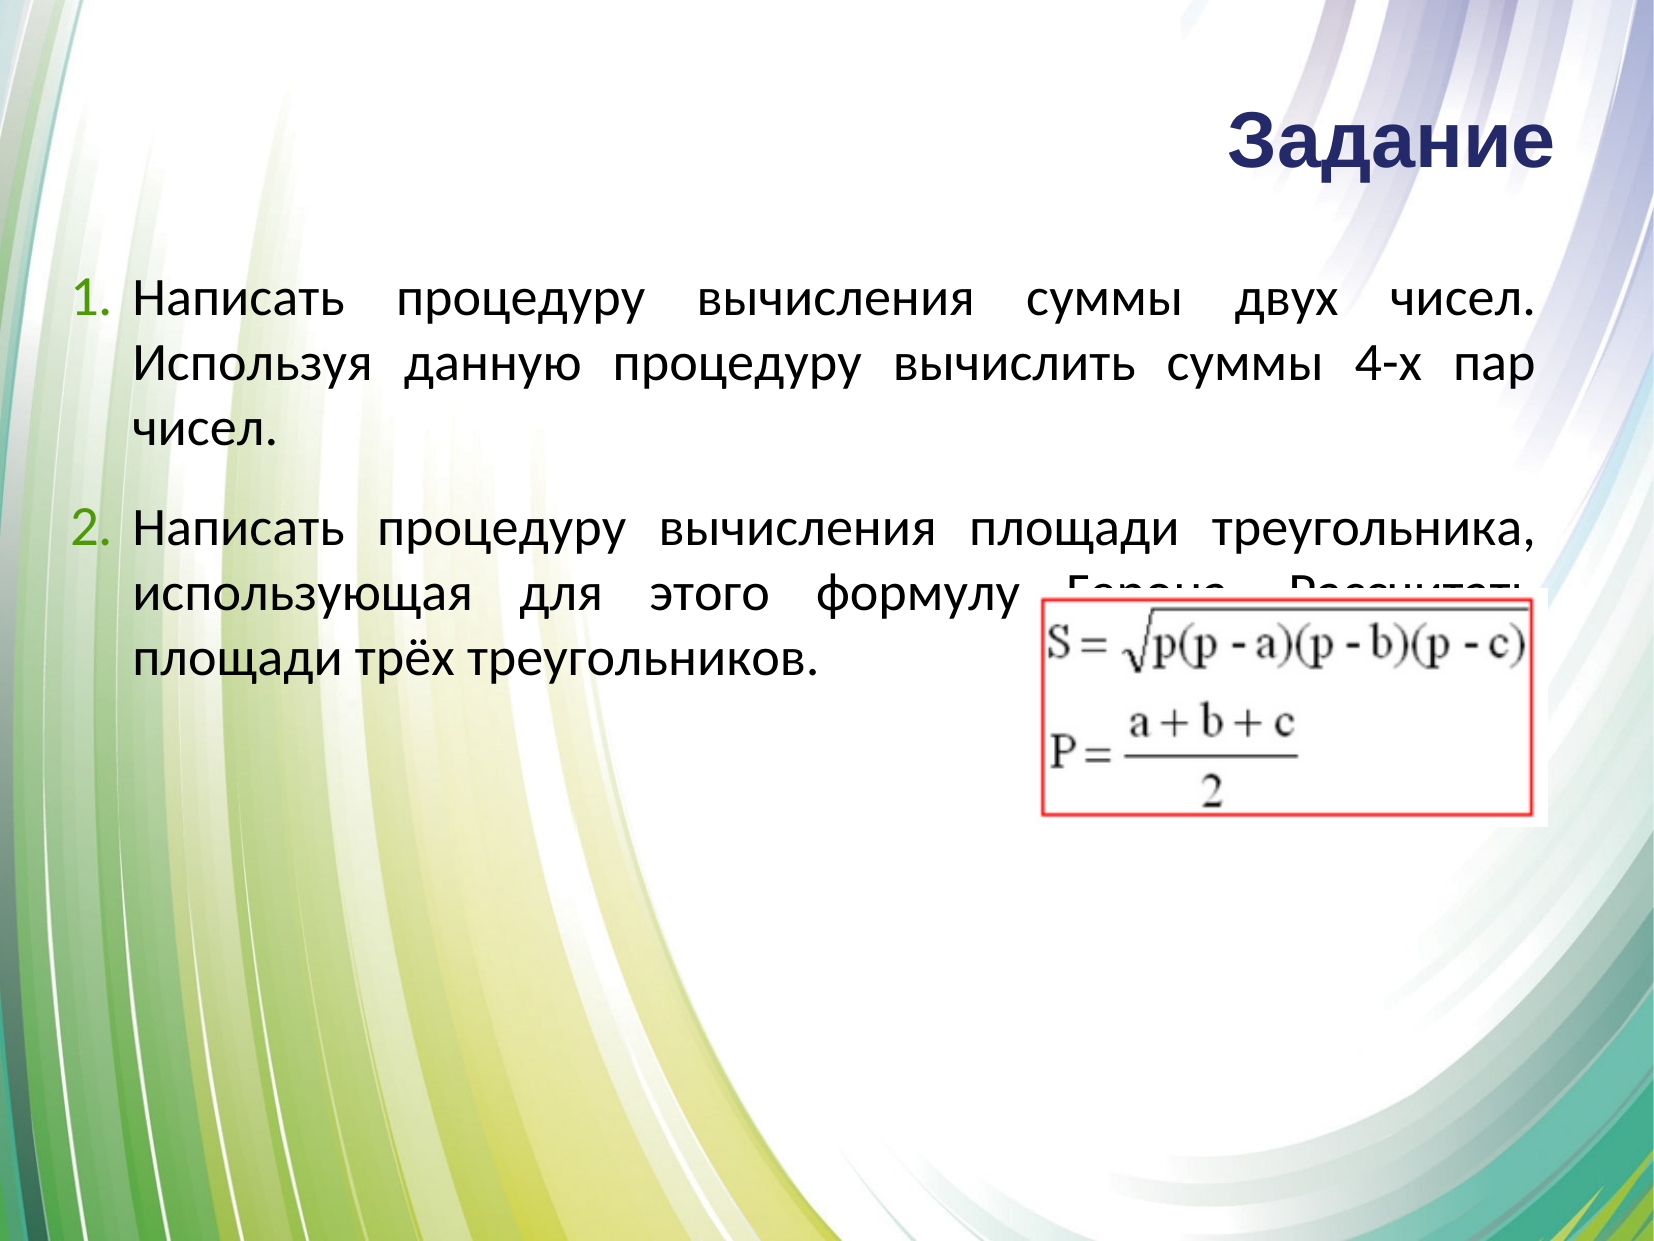

Задание
Написать процедуру вычисления суммы двух чисел. Используя данную процедуру вычислить суммы 4-х пар чисел.
Написать процедуру вычисления площади треугольника, использующая для этого формулу Герона. Рассчитать площади трёх треугольников.